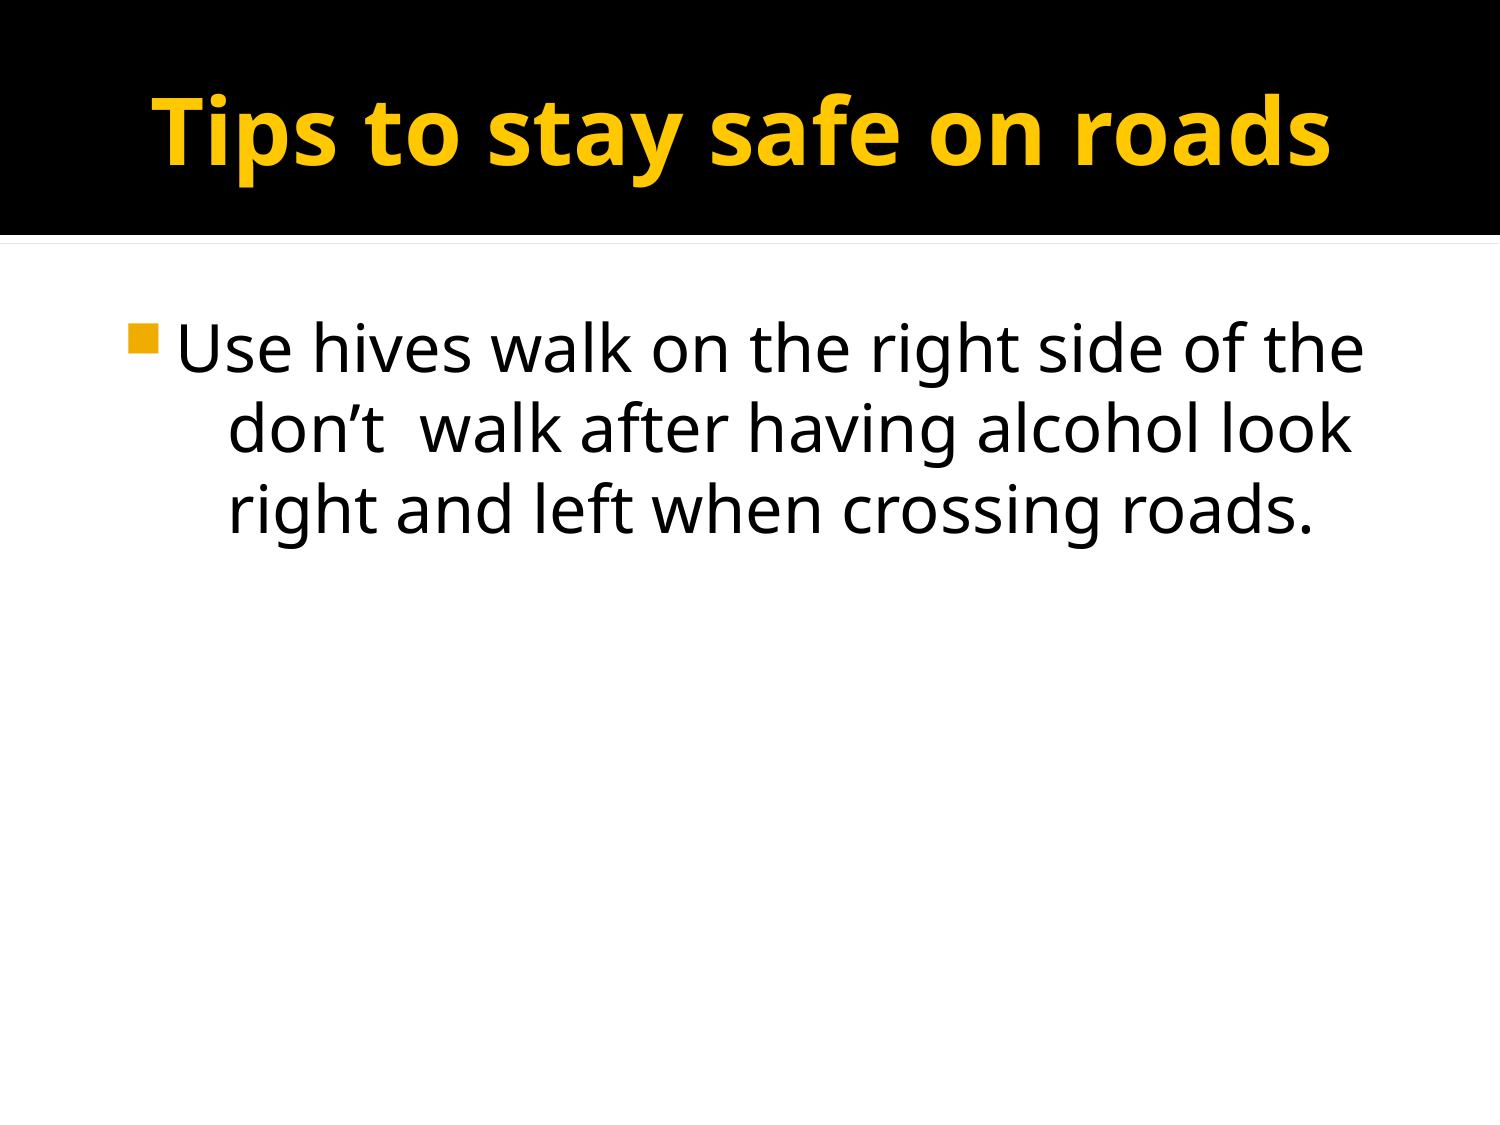

# Tips to stay safe on roads
Use hives walk on the right side of the don’t walk after having alcohol look right and left when crossing roads.